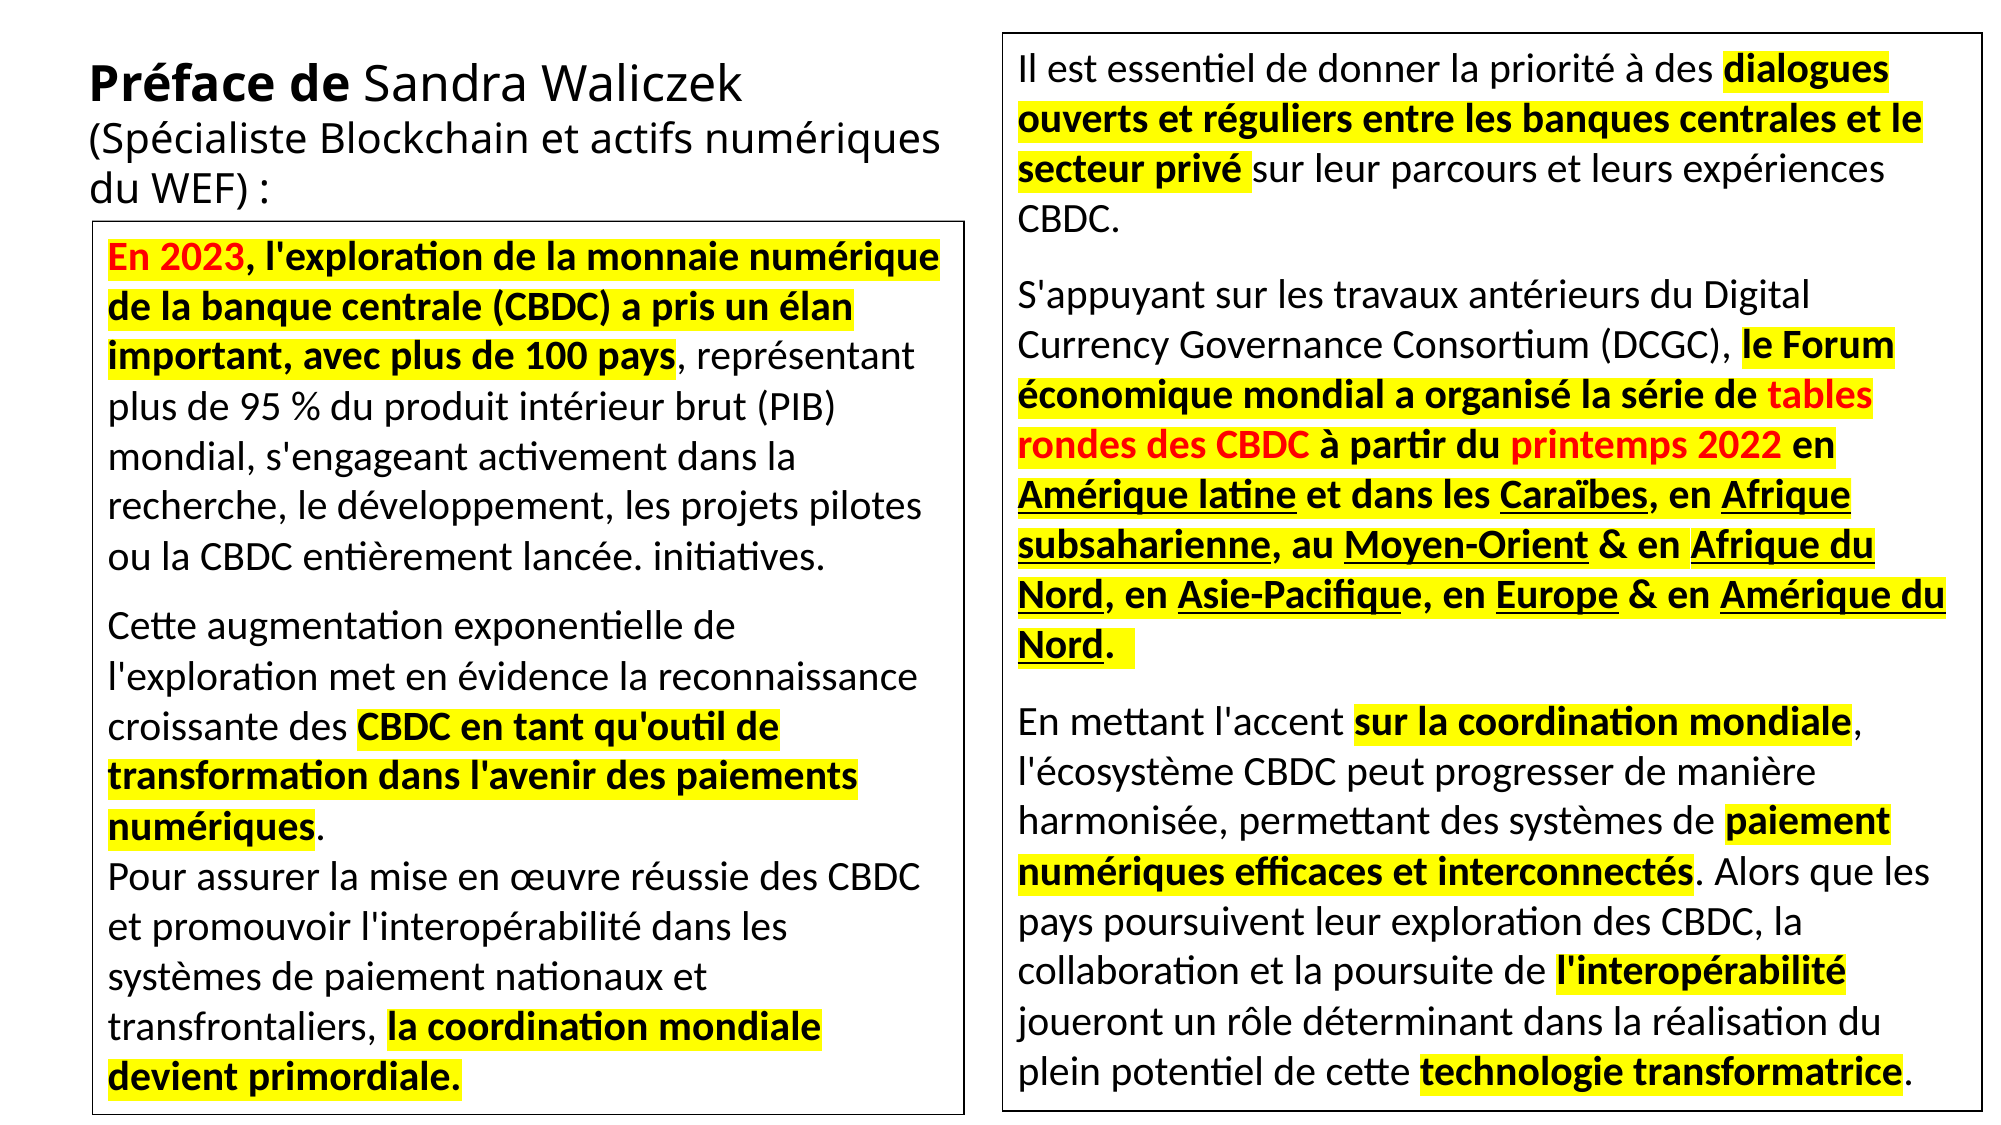

Il est essentiel de donner la priorité à des dialogues ouverts et réguliers entre les banques centrales et le secteur privé sur leur parcours et leurs expériences CBDC.
S'appuyant sur les travaux antérieurs du Digital Currency Governance Consortium (DCGC), le Forum économique mondial a organisé la série de tables rondes des CBDC à partir du printemps 2022 en Amérique latine et dans les Caraïbes, en Afrique subsaharienne, au Moyen-Orient & en Afrique du Nord, en Asie-Pacifique, en Europe & en Amérique du Nord.
En mettant l'accent sur la coordination mondiale, l'écosystème CBDC peut progresser de manière harmonisée, permettant des systèmes de paiement numériques efficaces et interconnectés. Alors que les pays poursuivent leur exploration des CBDC, la collaboration et la poursuite de l'interopérabilité joueront un rôle déterminant dans la réalisation du plein potentiel de cette technologie transformatrice.
Préface de Sandra Waliczek
(Spécialiste Blockchain et actifs numériques
du WEF) :
En 2023, l'exploration de la monnaie numérique de la banque centrale (CBDC) a pris un élan important, avec plus de 100 pays, représentant plus de 95 % du produit intérieur brut (PIB) mondial, s'engageant activement dans la recherche, le développement, les projets pilotes ou la CBDC entièrement lancée. initiatives.
Cette augmentation exponentielle de l'exploration met en évidence la reconnaissance croissante des CBDC en tant qu'outil de transformation dans l'avenir des paiements numériques.
Pour assurer la mise en œuvre réussie des CBDC et promouvoir l'interopérabilité dans les systèmes de paiement nationaux et transfrontaliers, la coordination mondiale devient primordiale.